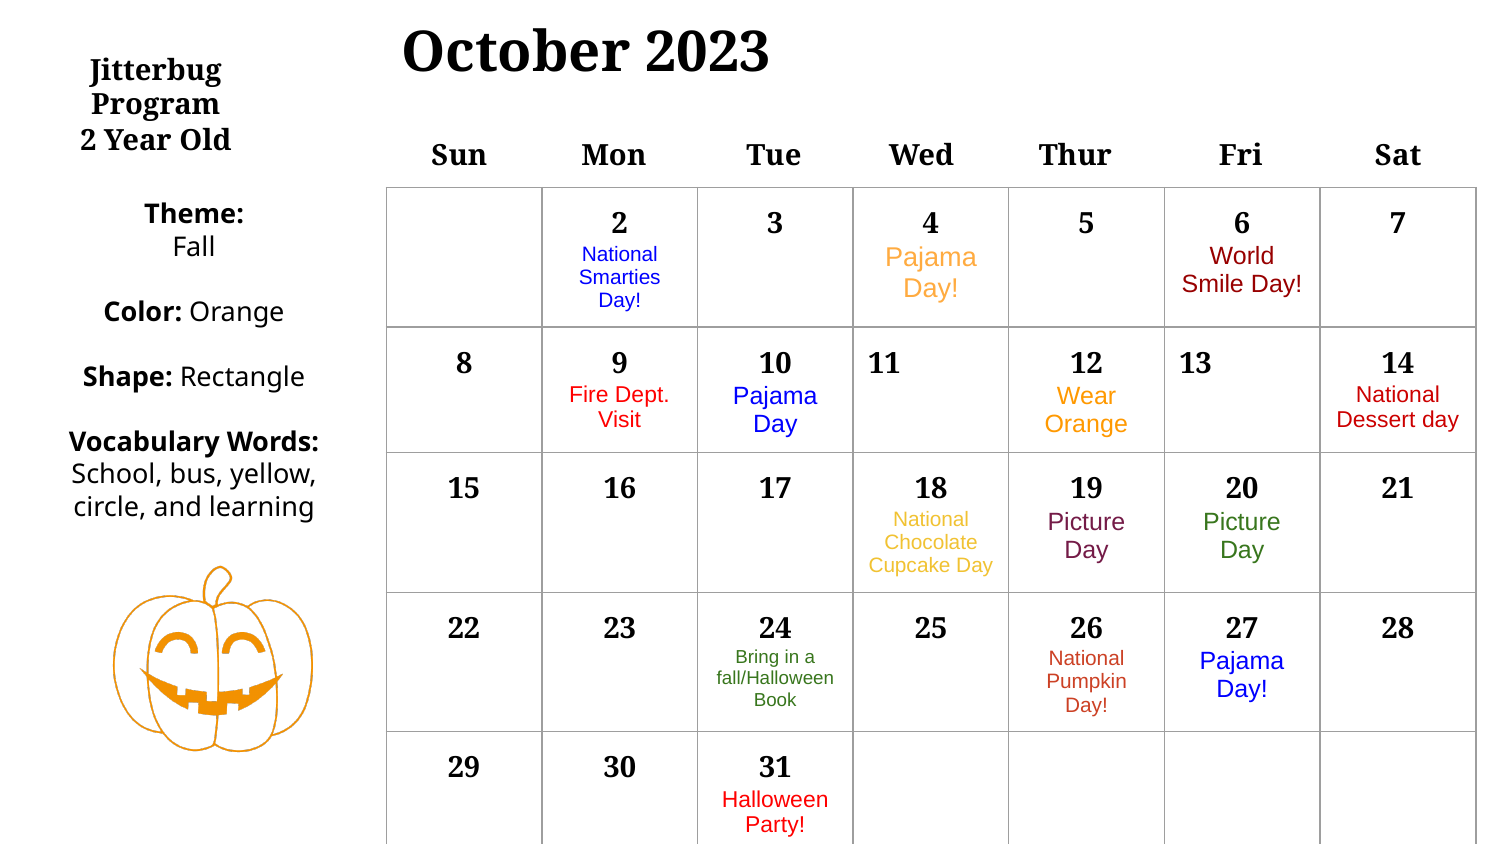

# October 2023
Jitterbug
Program
2 Year Old
 Sun	 Mon	 Tue	 Wed	 Thur	 Fri Sat
Theme:
Fall
Color: Orange
Shape: Rectangle
Vocabulary Words: School, bus, yellow, circle, and learning
| | 2 National Smarties Day! | 3 | 4 Pajama Day! | 5 | 6 World Smile Day! | 7 |
| --- | --- | --- | --- | --- | --- | --- |
| 8 | 9 Fire Dept. Visit | 10 Pajama Day | 11 | 12 Wear Orange | 13 | 14 National Dessert day |
| 15 | 16 | 17 | 18 National Chocolate Cupcake Day | 19 Picture Day | 20 Picture Day | 21 |
| 22 | 23 | 24 Bring in a fall/Halloween Book | 25 | 26 National Pumpkin Day! | 27 Pajama Day! | 28 |
| 29 | 30 | 31 Halloween Party! | | | | |